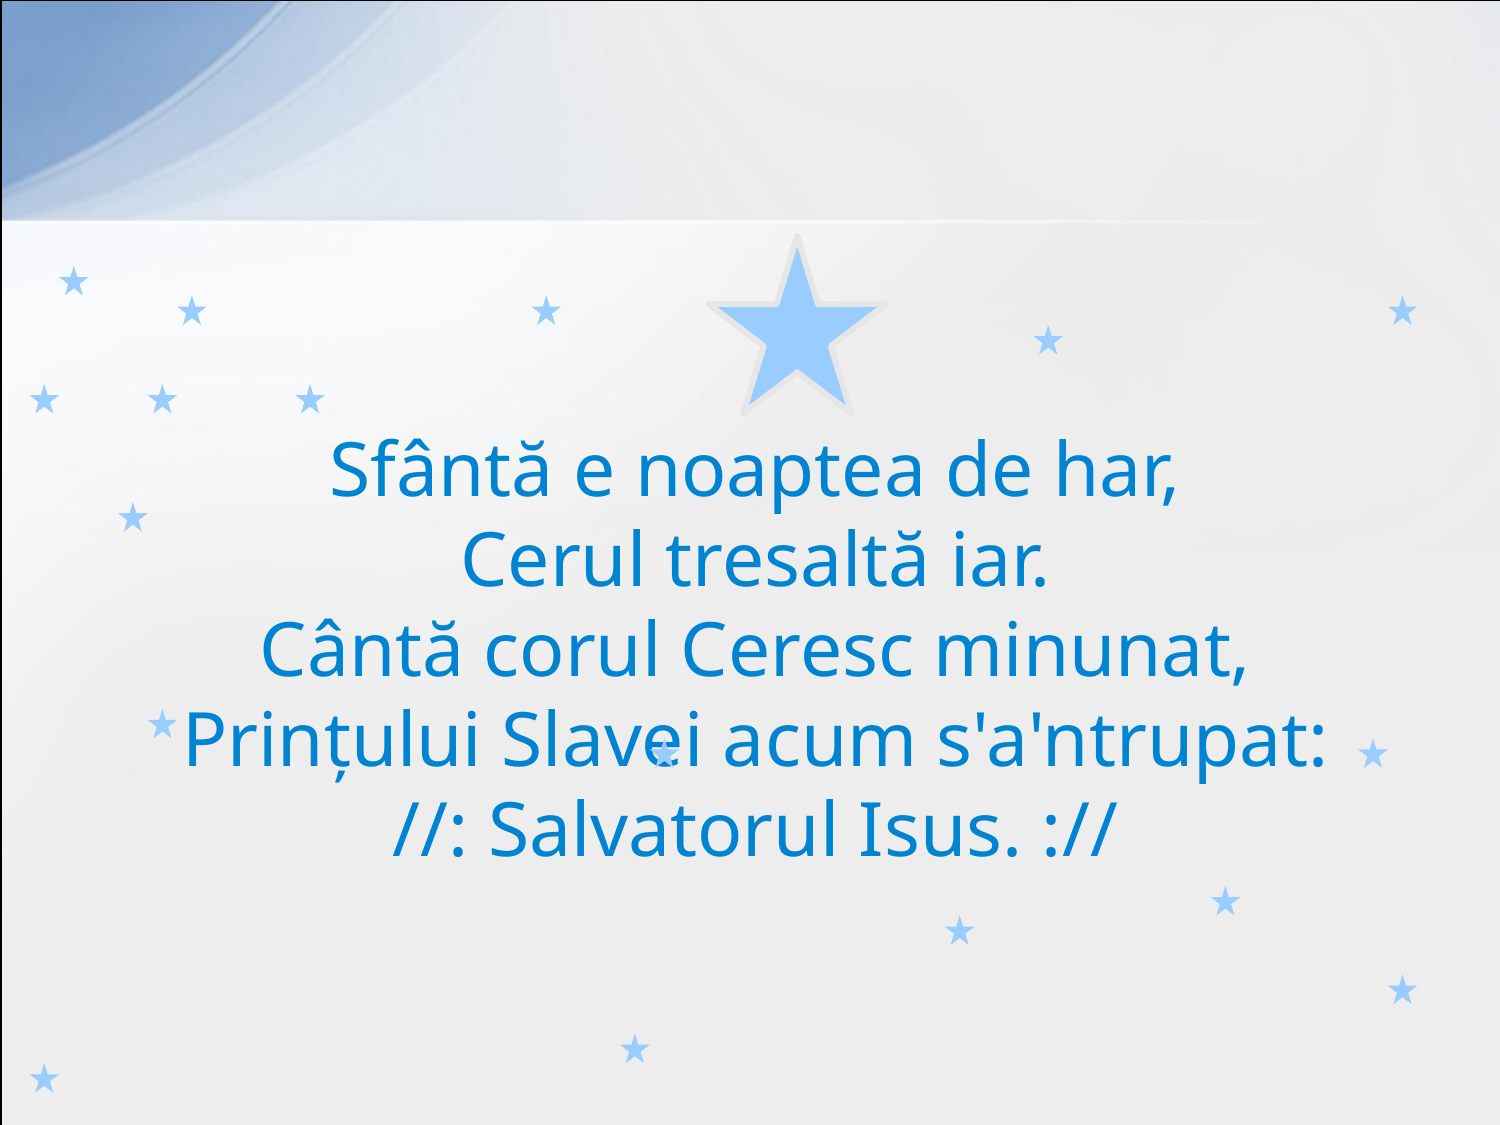

# Sfântă e noaptea de har,
Cerul tresaltă iar.
Cântă corul Ceresc minunat,
Prinţului Slavei acum s'a'ntrupat:
//: Salvatorul Isus. ://